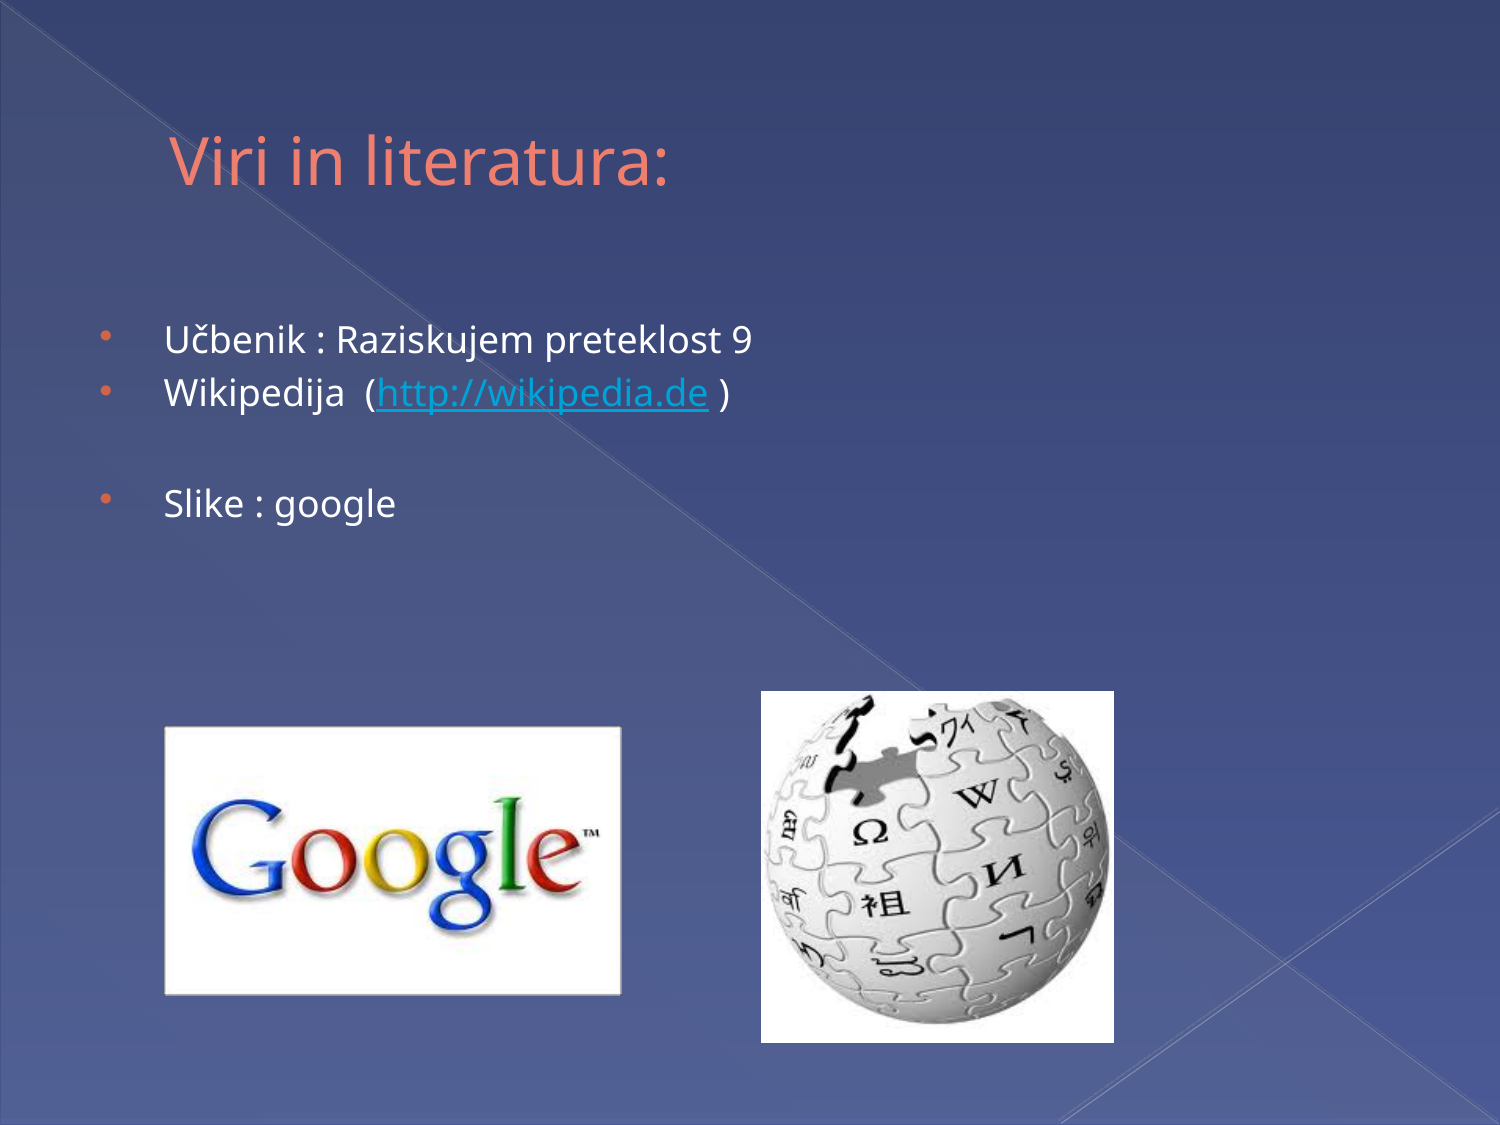

# Viri in literatura:
Učbenik : Raziskujem preteklost 9
Wikipedija (http://wikipedia.de )
Slike : google